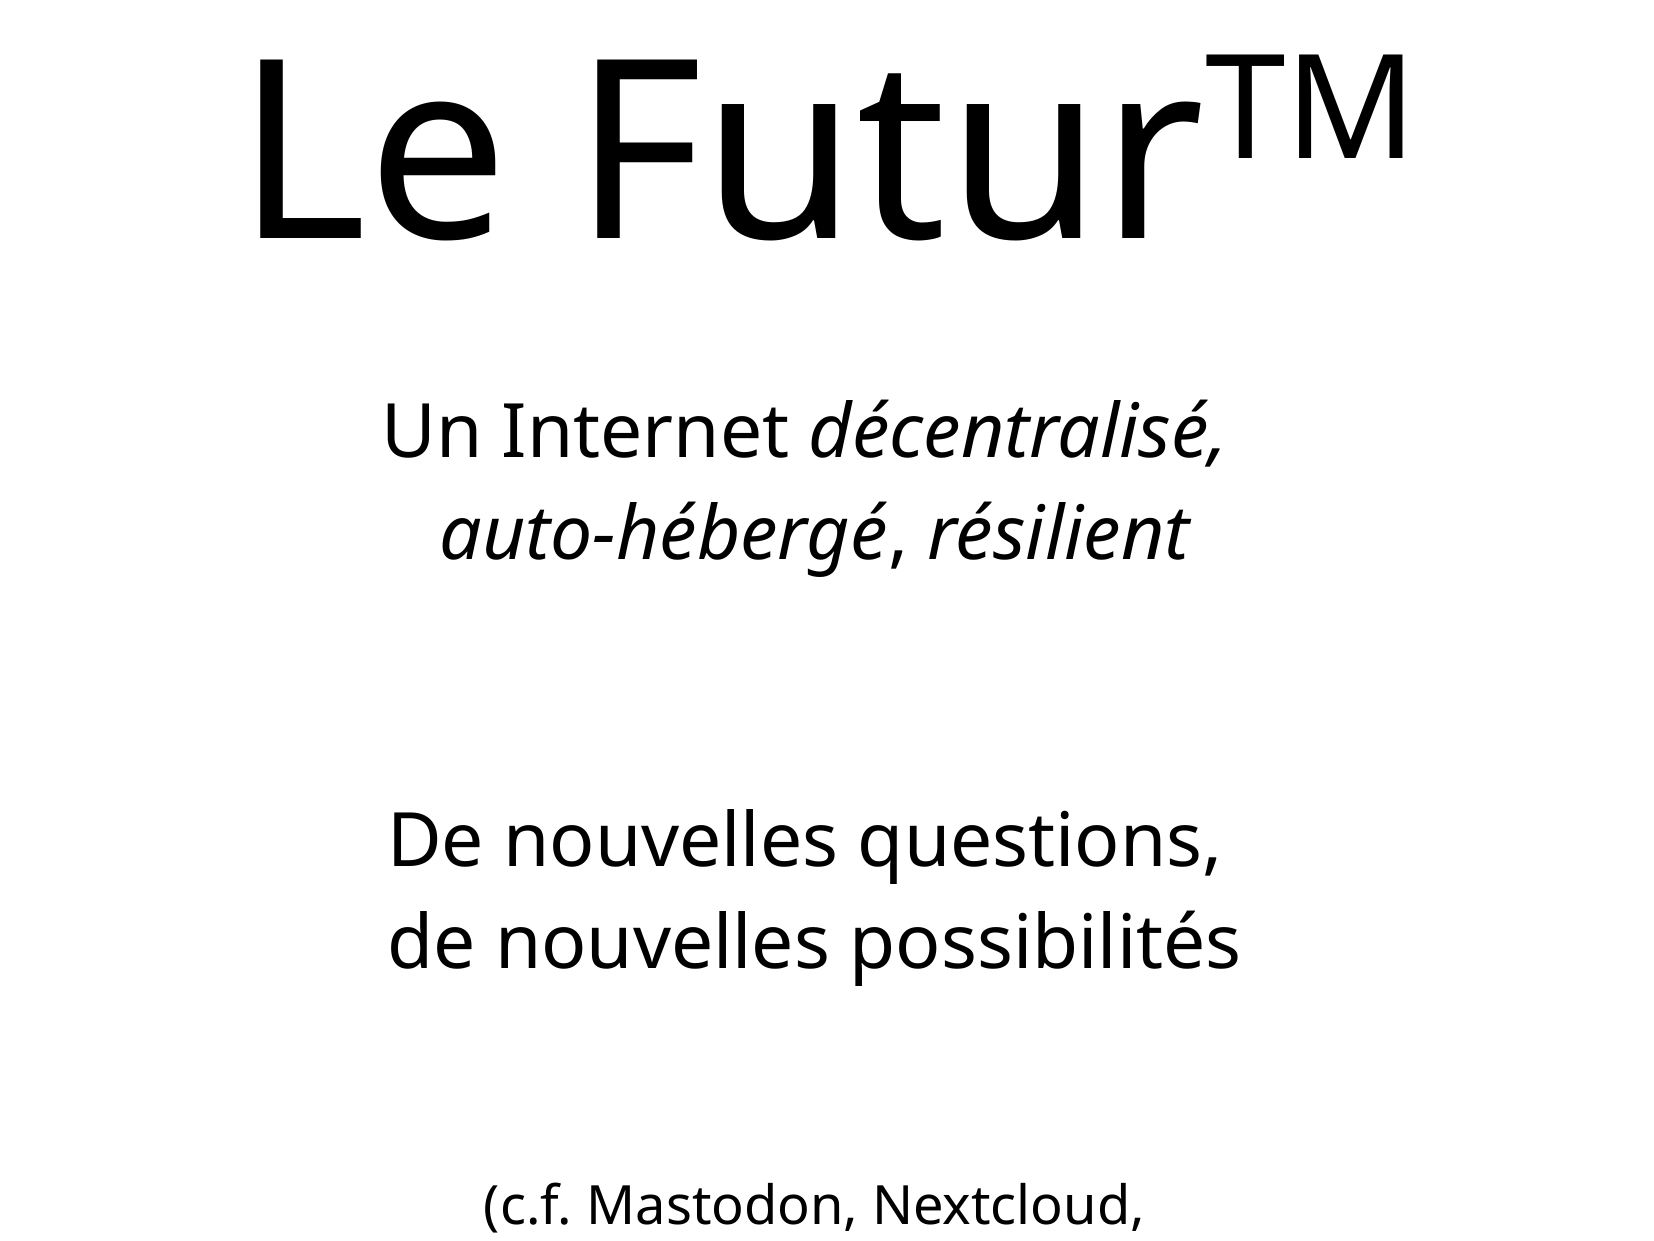

# Le FuturTM
Un Internet décentralisé,
auto-hébergé, résilient
De nouvelles questions,
de nouvelles possibilités
(c.f. Mastodon, Nextcloud, fédération, modération, gouvernance...)